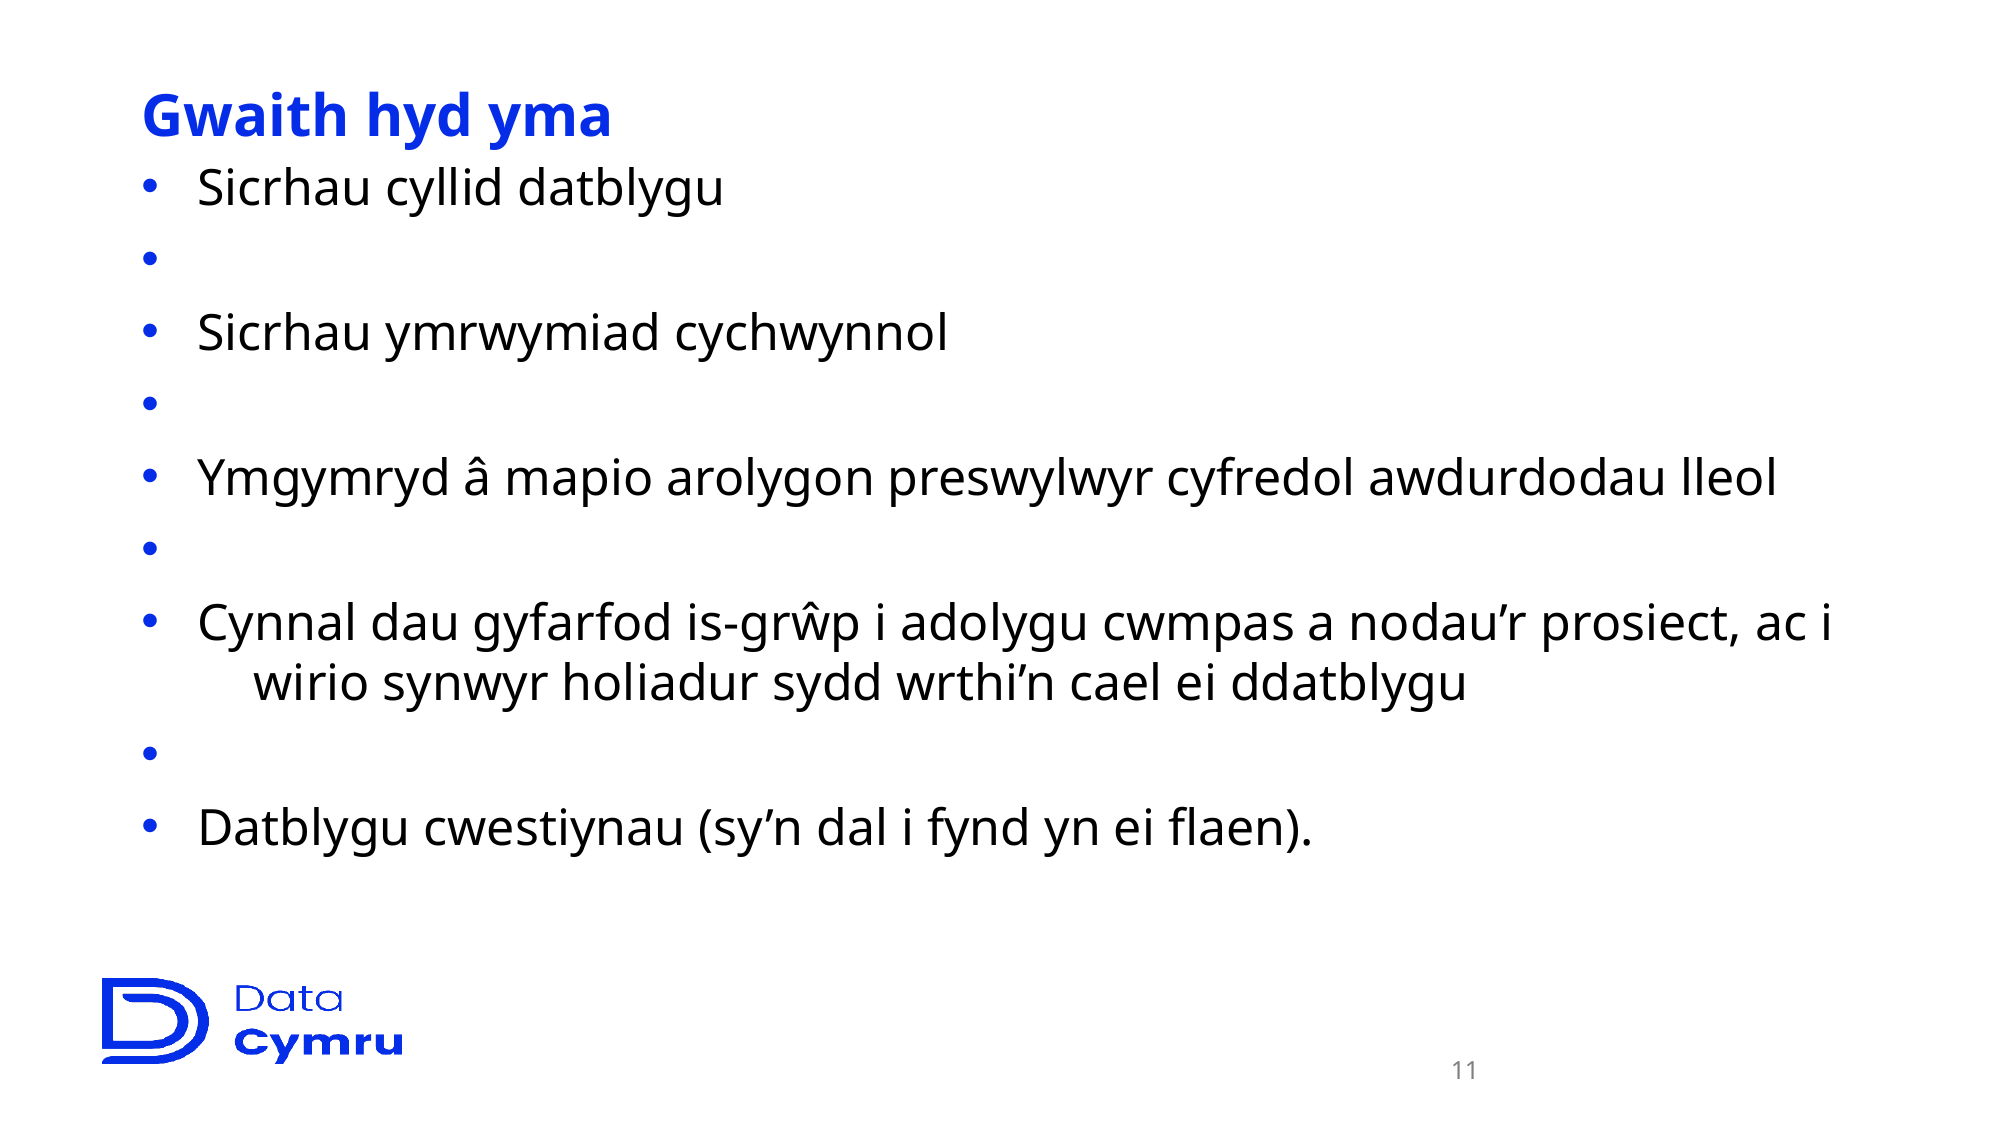

# Gwaith hyd yma
Sicrhau cyllid datblygu
Sicrhau ymrwymiad cychwynnol
Ymgymryd â mapio arolygon preswylwyr cyfredol awdurdodau lleol
Cynnal dau gyfarfod is-grŵp i adolygu cwmpas a nodau’r prosiect, ac i wirio synwyr holiadur sydd wrthi’n cael ei ddatblygu
Datblygu cwestiynau (sy’n dal i fynd yn ei flaen).